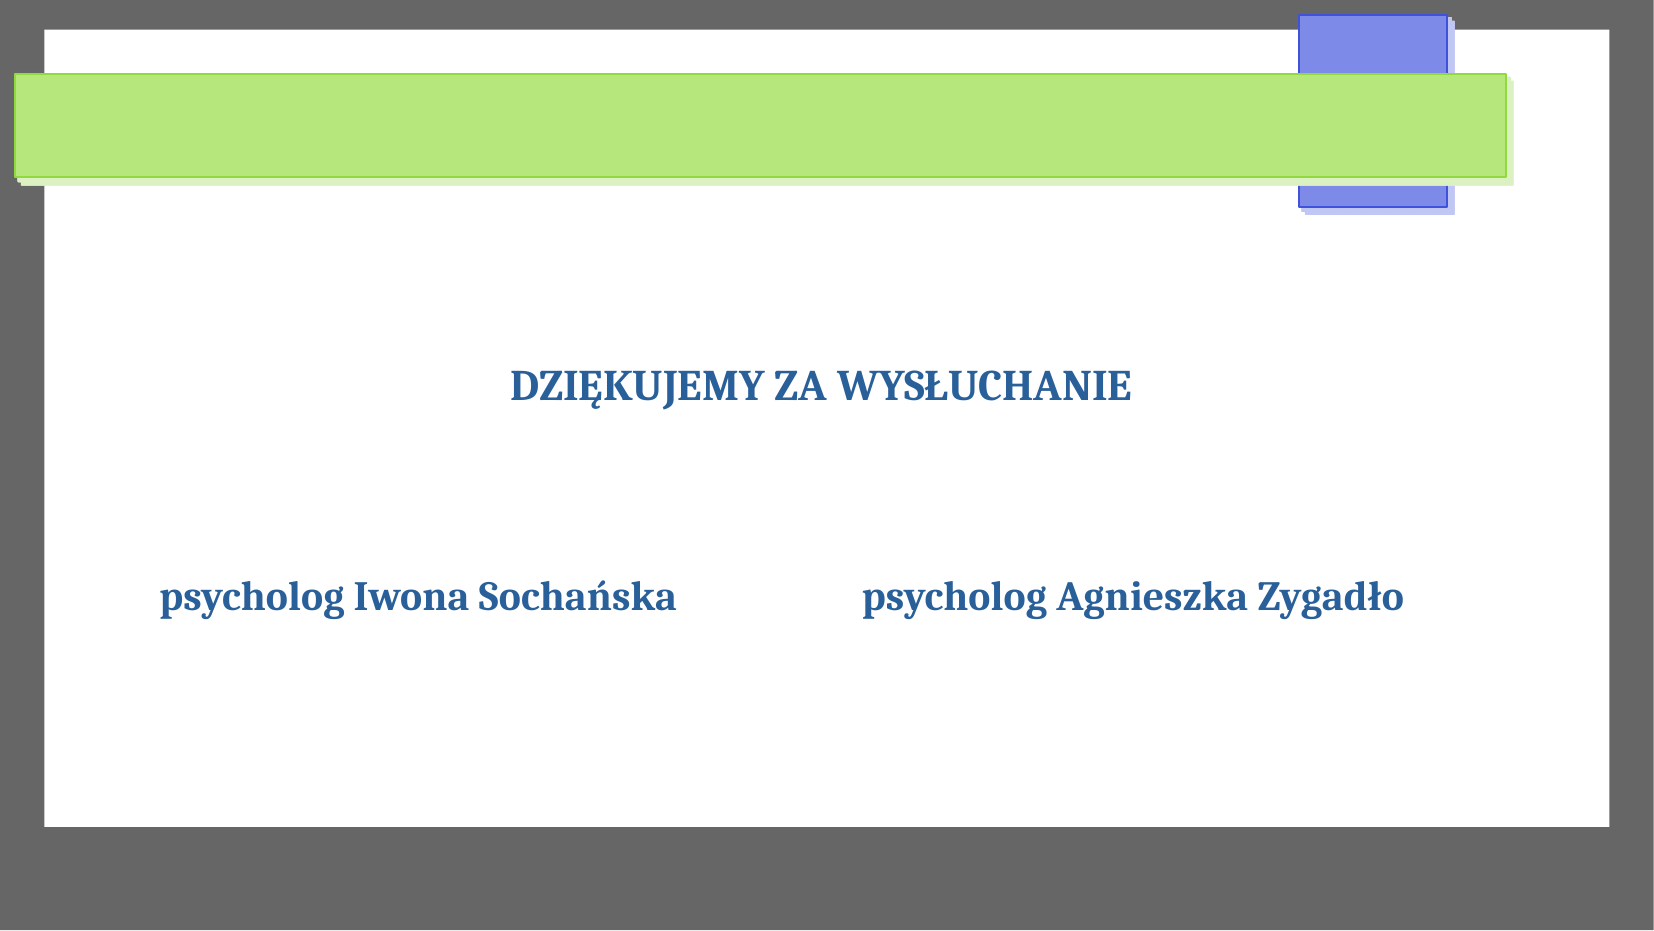

# DZIĘKUJEMY ZA WYSŁUCHANIE
psycholog Iwona Sochańska psycholog Agnieszka Zygadło